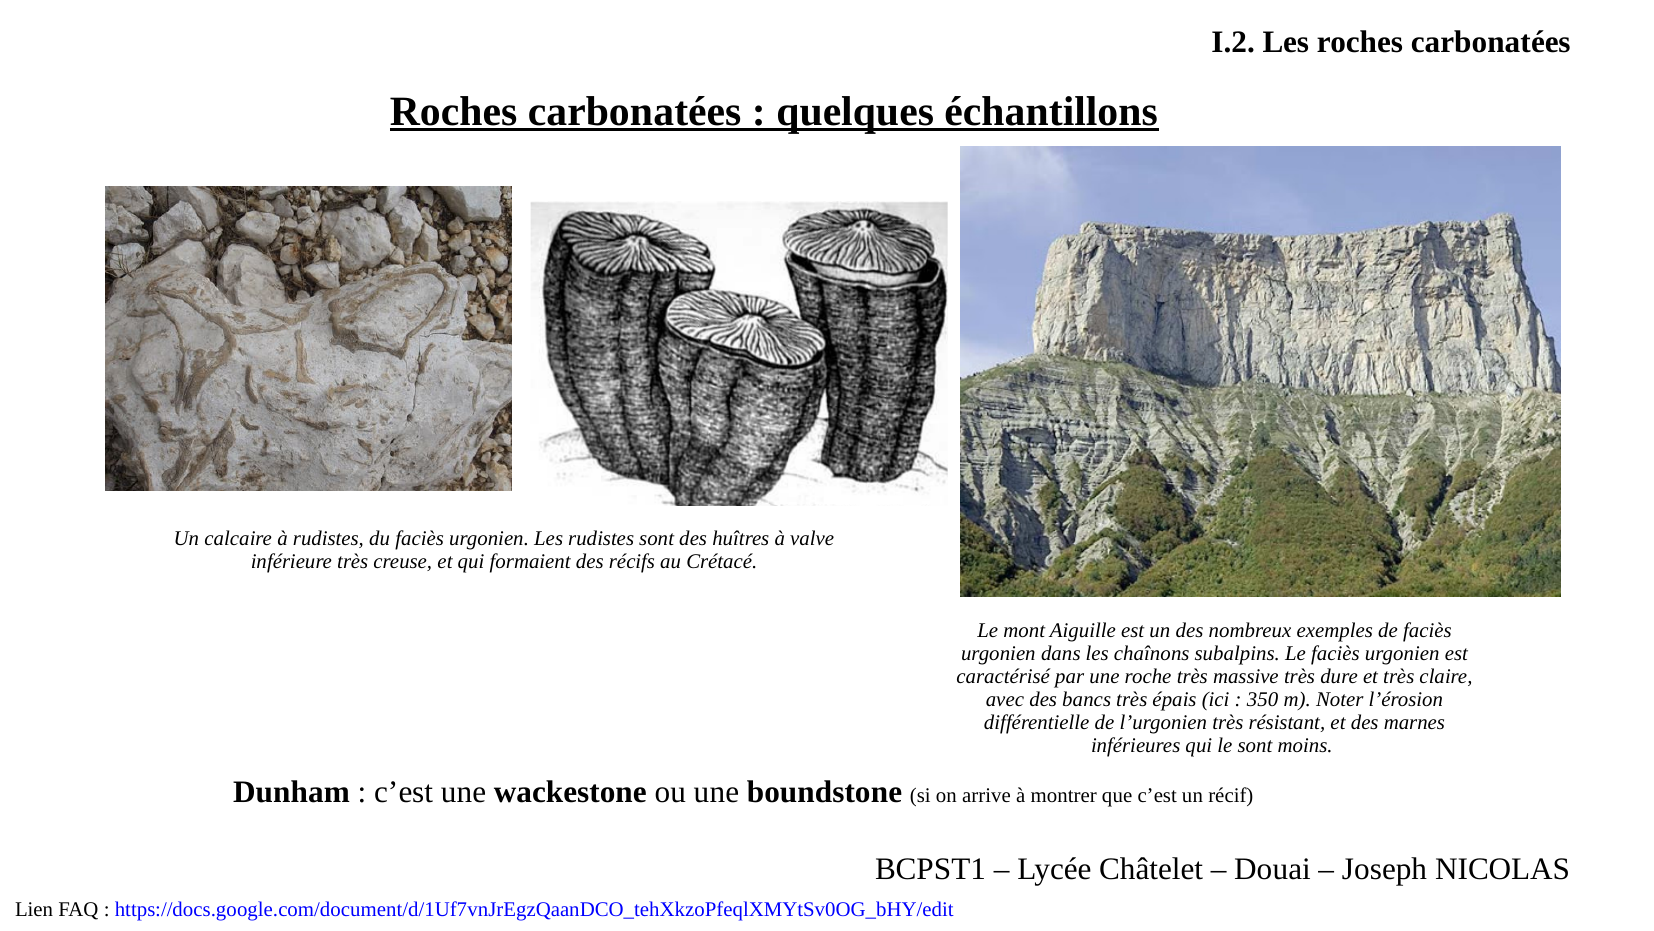

I.2. Les roches carbonatées
				Roches carbonatées : quelques échantillons
Un calcaire à rudistes, du faciès urgonien. Les rudistes sont des huîtres à valve inférieure très creuse, et qui formaient des récifs au Crétacé.
Le mont Aiguille est un des nombreux exemples de faciès urgonien dans les chaînons subalpins. Le faciès urgonien est caractérisé par une roche très massive très dure et très claire, avec des bancs très épais (ici : 350 m). Noter l’érosion différentielle de l’urgonien très résistant, et des marnes inférieures qui le sont moins.
Dunham : c’est une wackestone ou une boundstone (si on arrive à montrer que c’est un récif)
BCPST1 – Lycée Châtelet – Douai – Joseph NICOLAS
Lien FAQ : https://docs.google.com/document/d/1Uf7vnJrEgzQaanDCO_tehXkzoPfeqlXMYtSv0OG_bHY/edit